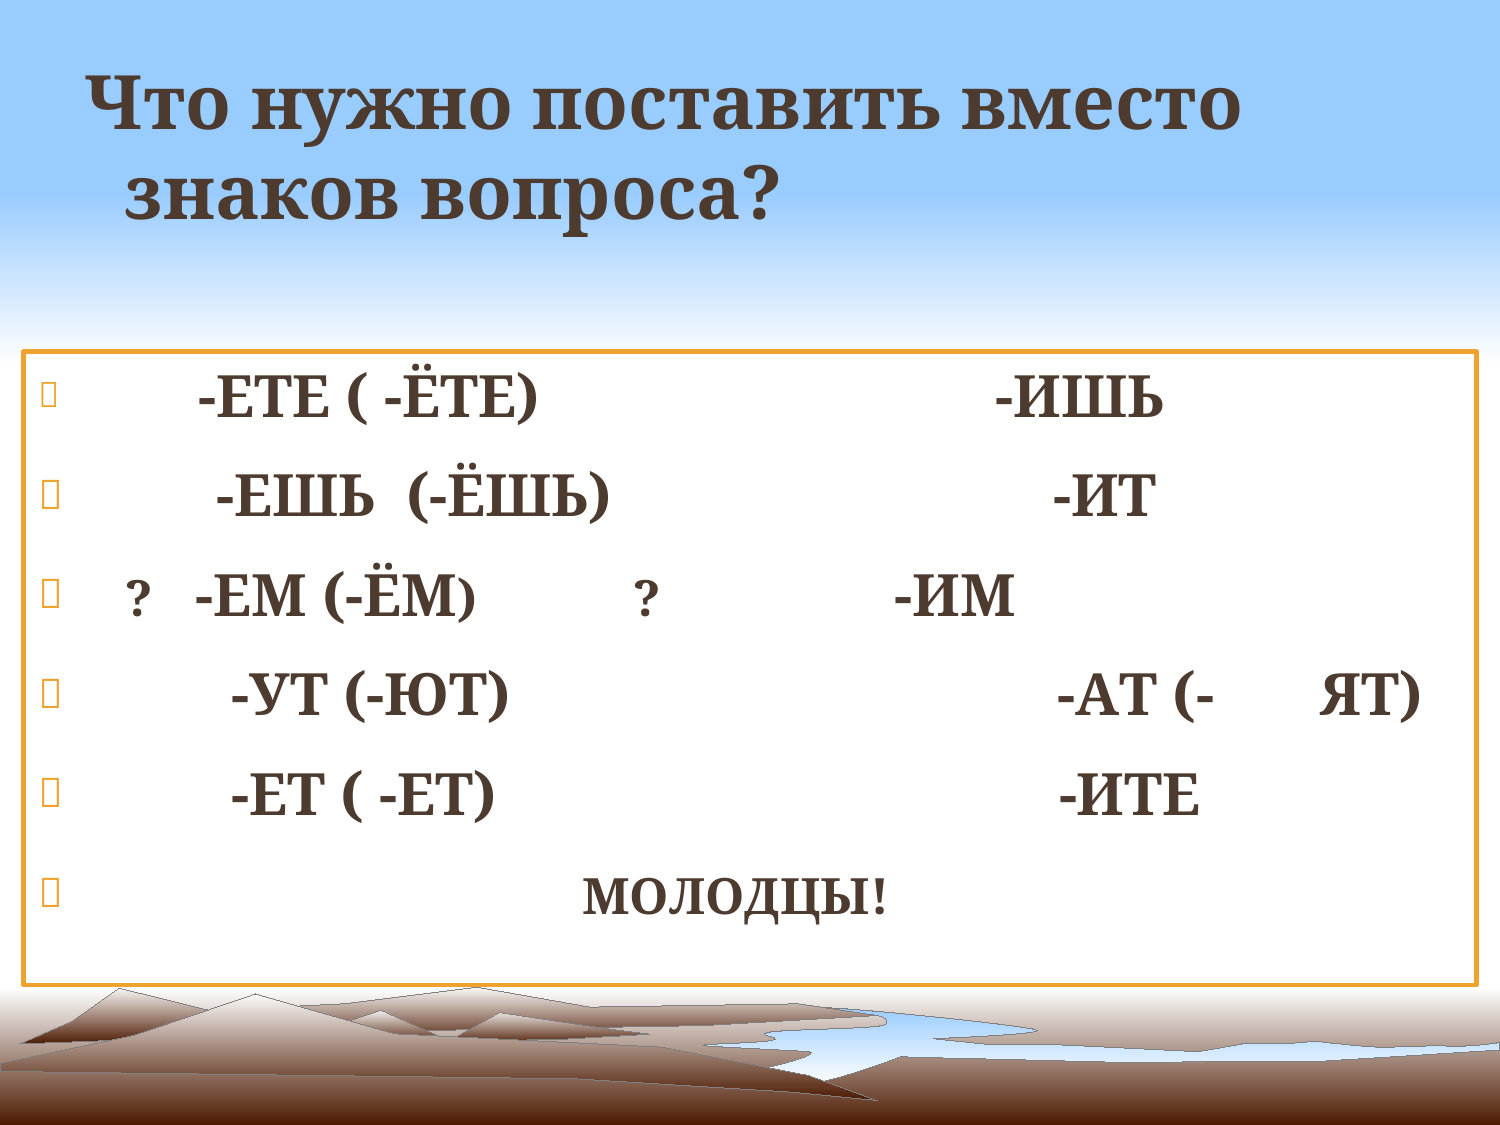

# Что нужно поставить вместо знаков вопроса?
 -ЕТЕ ( -ЁТЕ) -ИШЬ
 -ЕШЬ (-ЁШЬ) -ИТ
 ? -ЕМ (-ЁМ) ? -ИМ
 -УТ (-ЮТ) -АТ (- ЯТ)
 -ЕТ ( -ЕТ) -ИТЕ
 МОЛОДЦЫ!